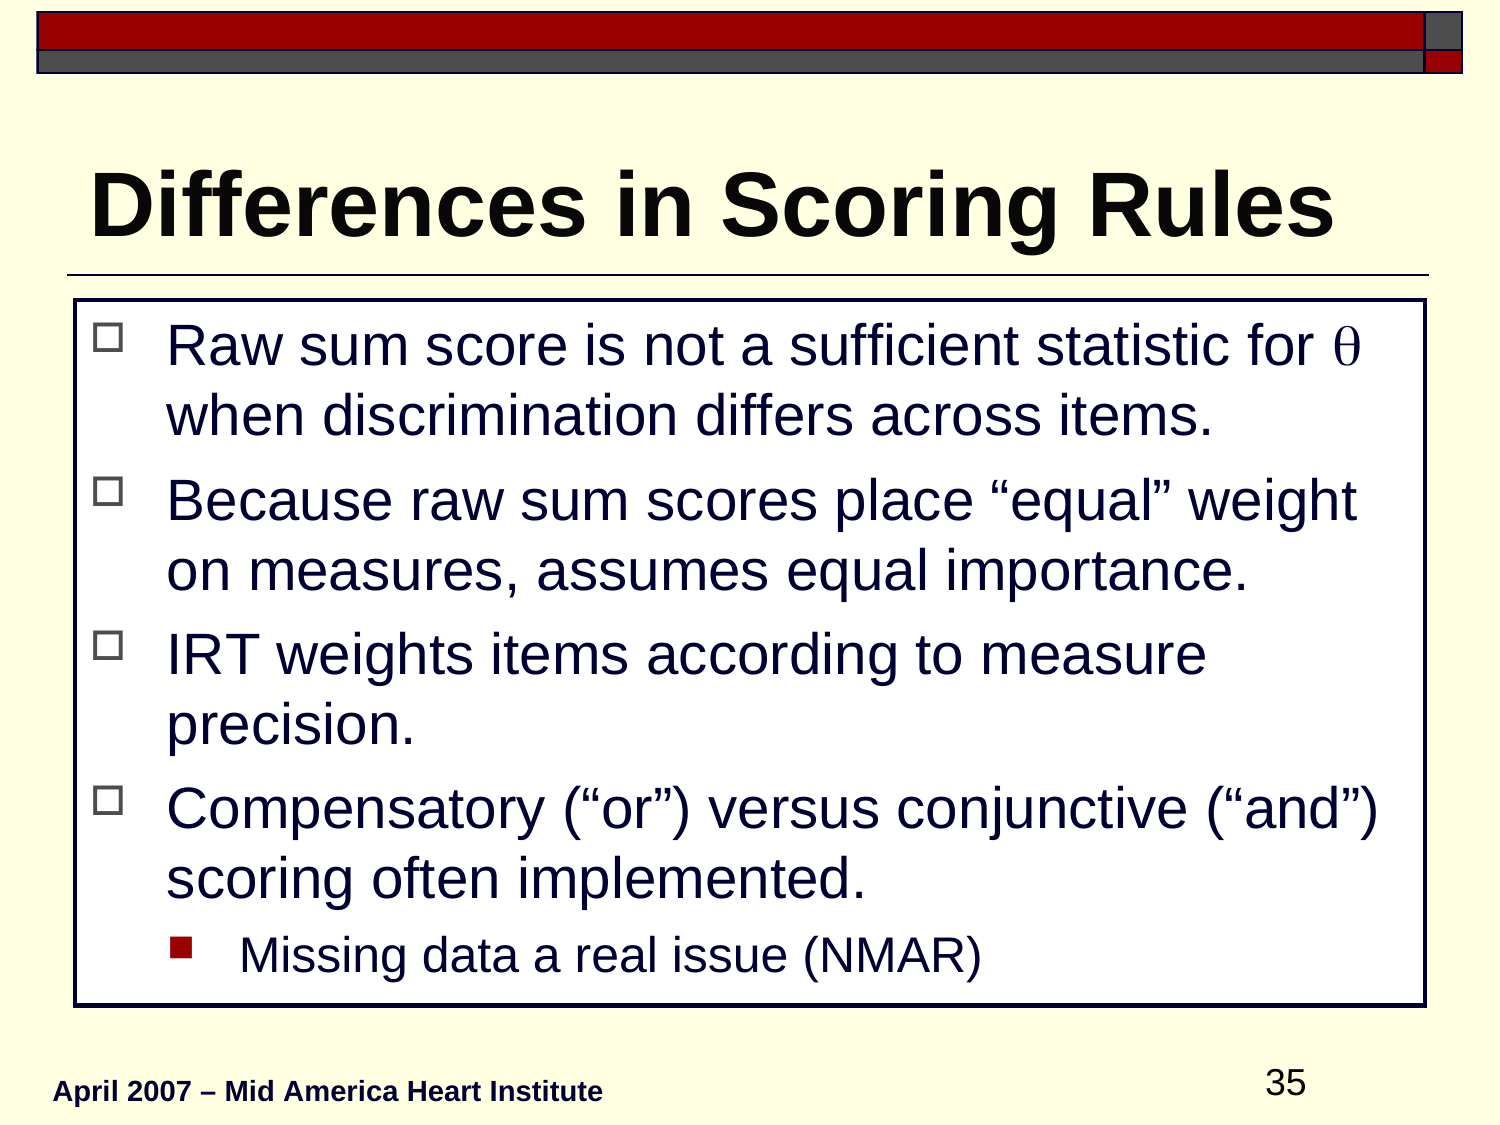

# Differences in Scoring Rules
Raw sum score is not a sufficient statistic for  when discrimination differs across items.
Because raw sum scores place “equal” weight on measures, assumes equal importance.
IRT weights items according to measure precision.
Compensatory (“or”) versus conjunctive (“and”) scoring often implemented.
Missing data a real issue (NMAR)
35